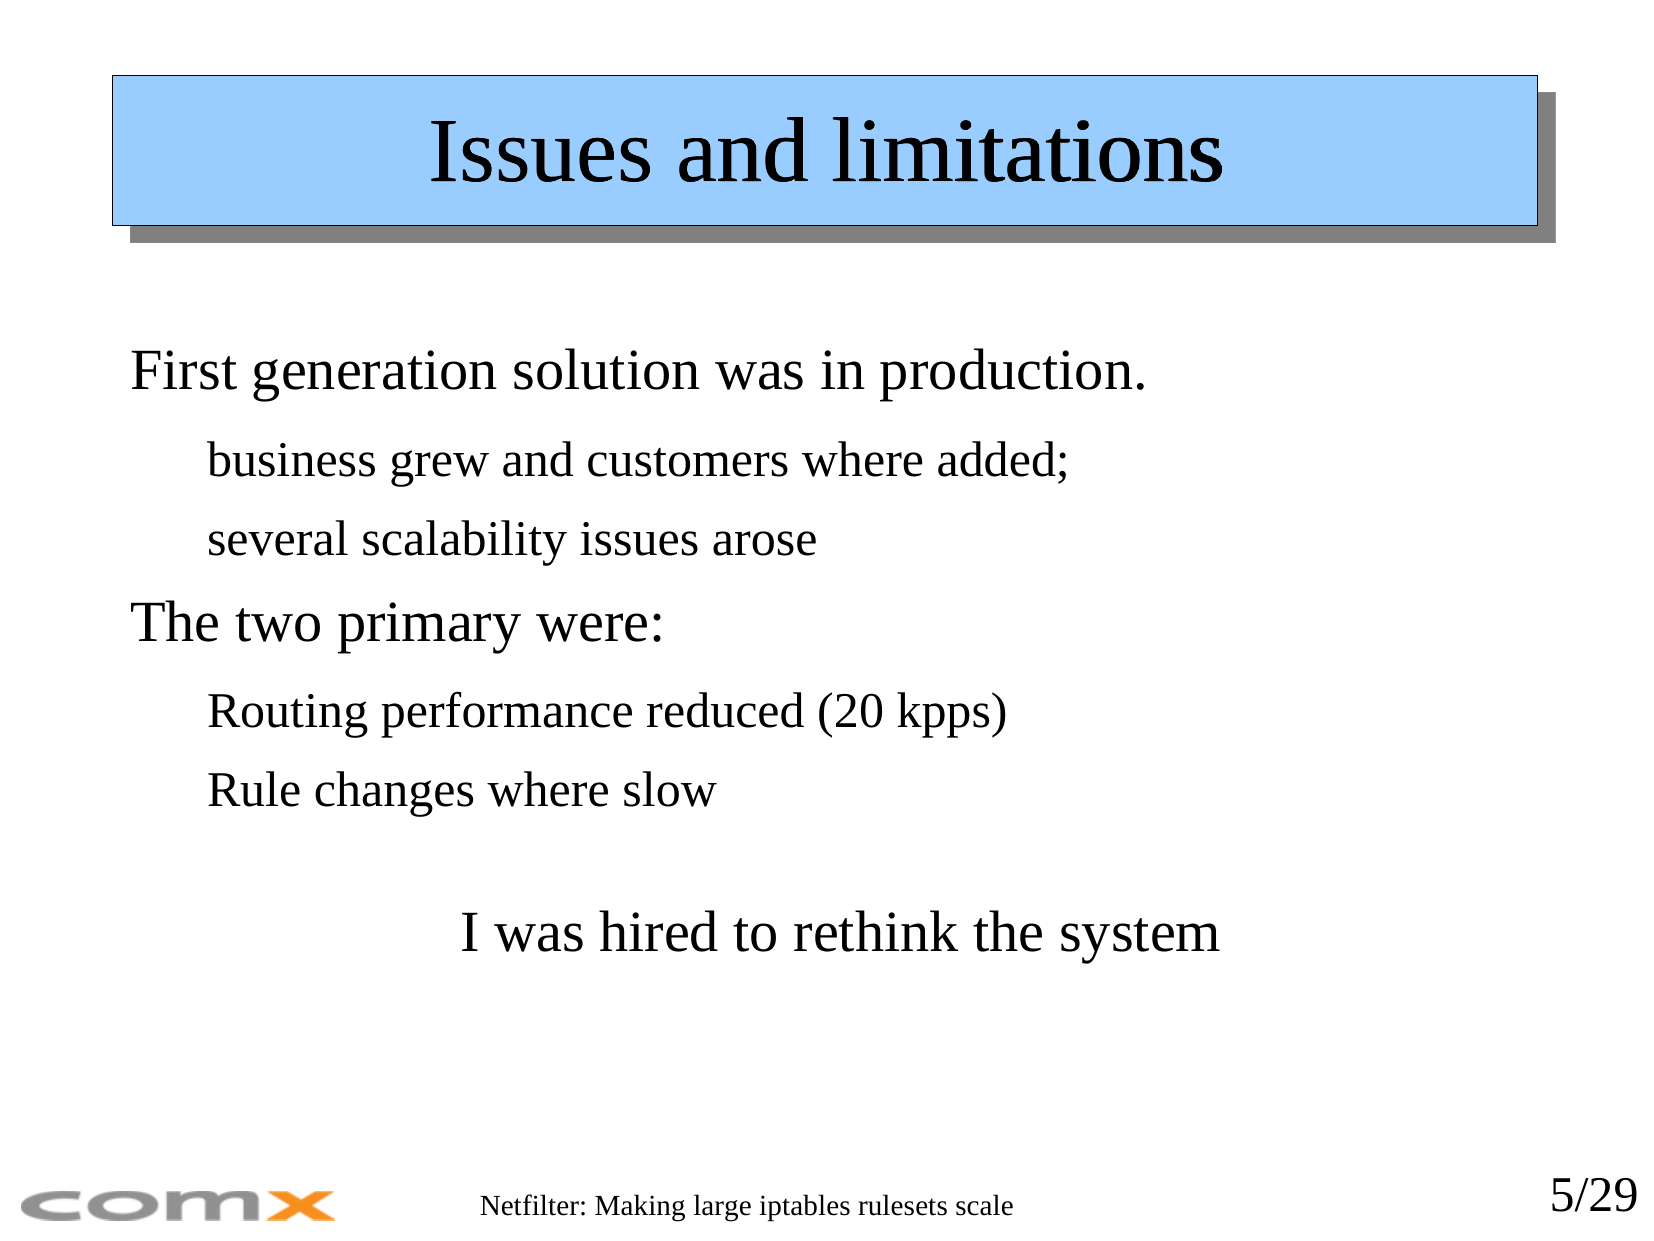

# Issues and limitations
First generation solution was in production.
business grew and customers where added;
several scalability issues arose
The two primary were:
Routing performance reduced (20 kpps)
Rule changes where slow
 I was hired to rethink the system